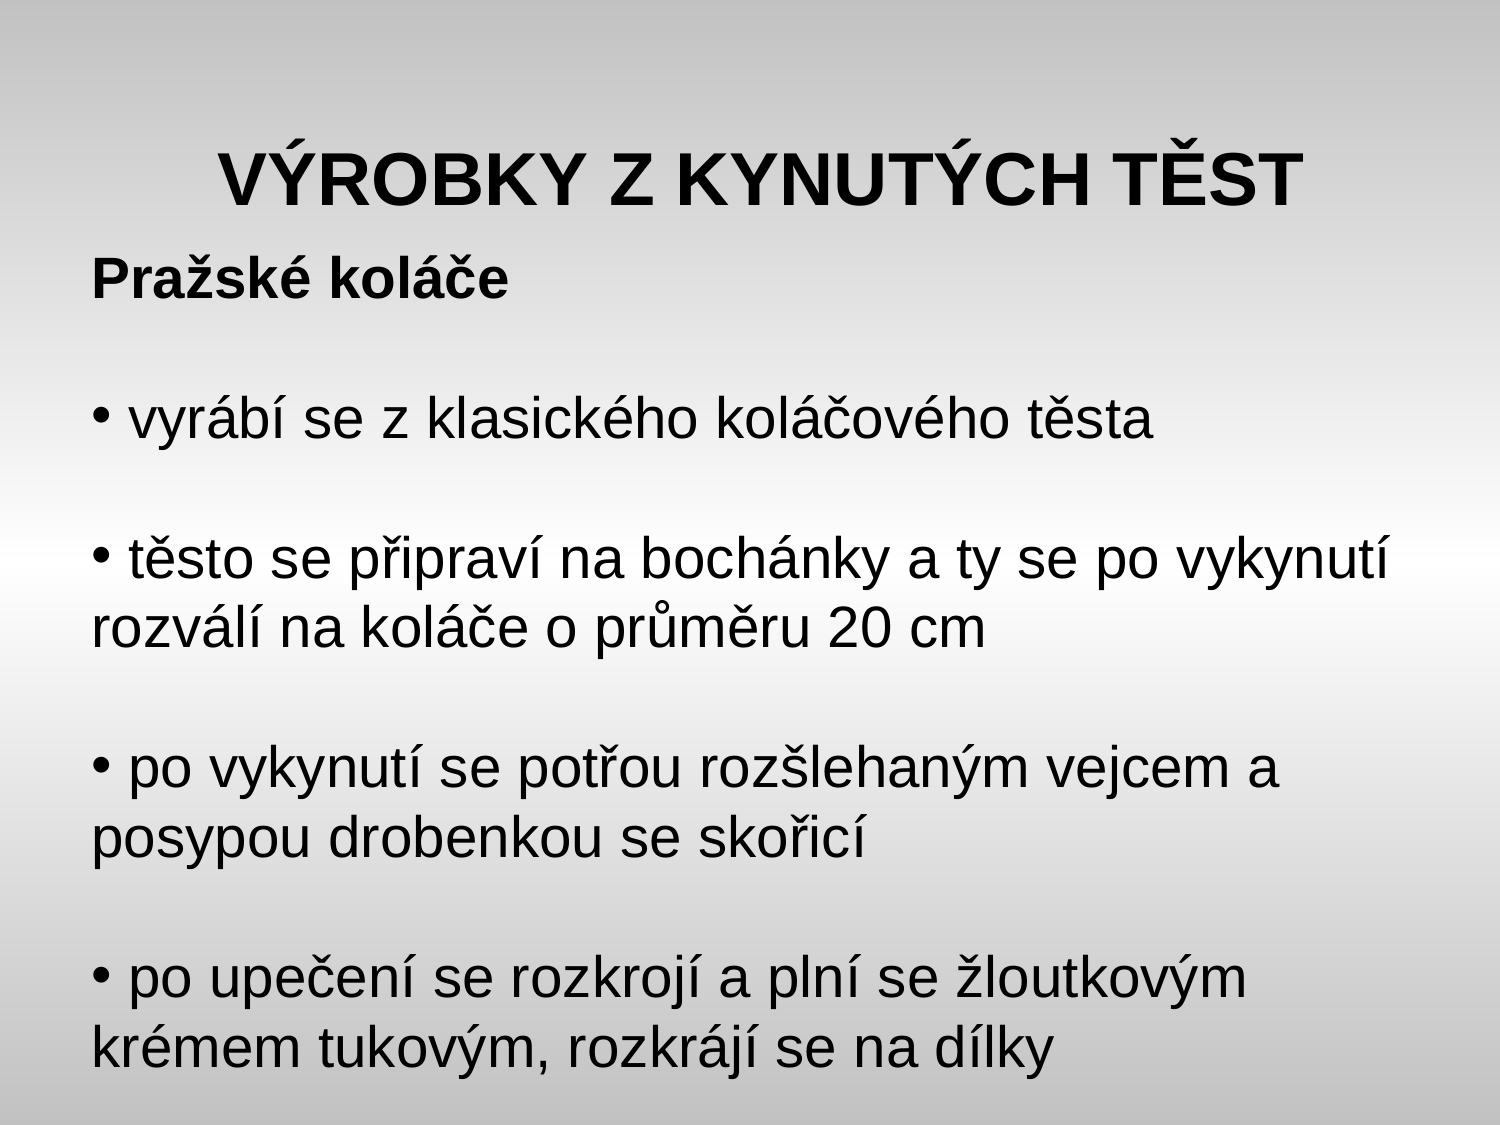

#
 VÝROBKY Z KYNUTÝCH TĚST
Pražské koláče
 vyrábí se z klasického koláčového těsta
 těsto se připraví na bochánky a ty se po vykynutí rozválí na koláče o průměru 20 cm
 po vykynutí se potřou rozšlehaným vejcem a posypou drobenkou se skořicí
 po upečení se rozkrojí a plní se žloutkovým krémem tukovým, rozkrájí se na dílky